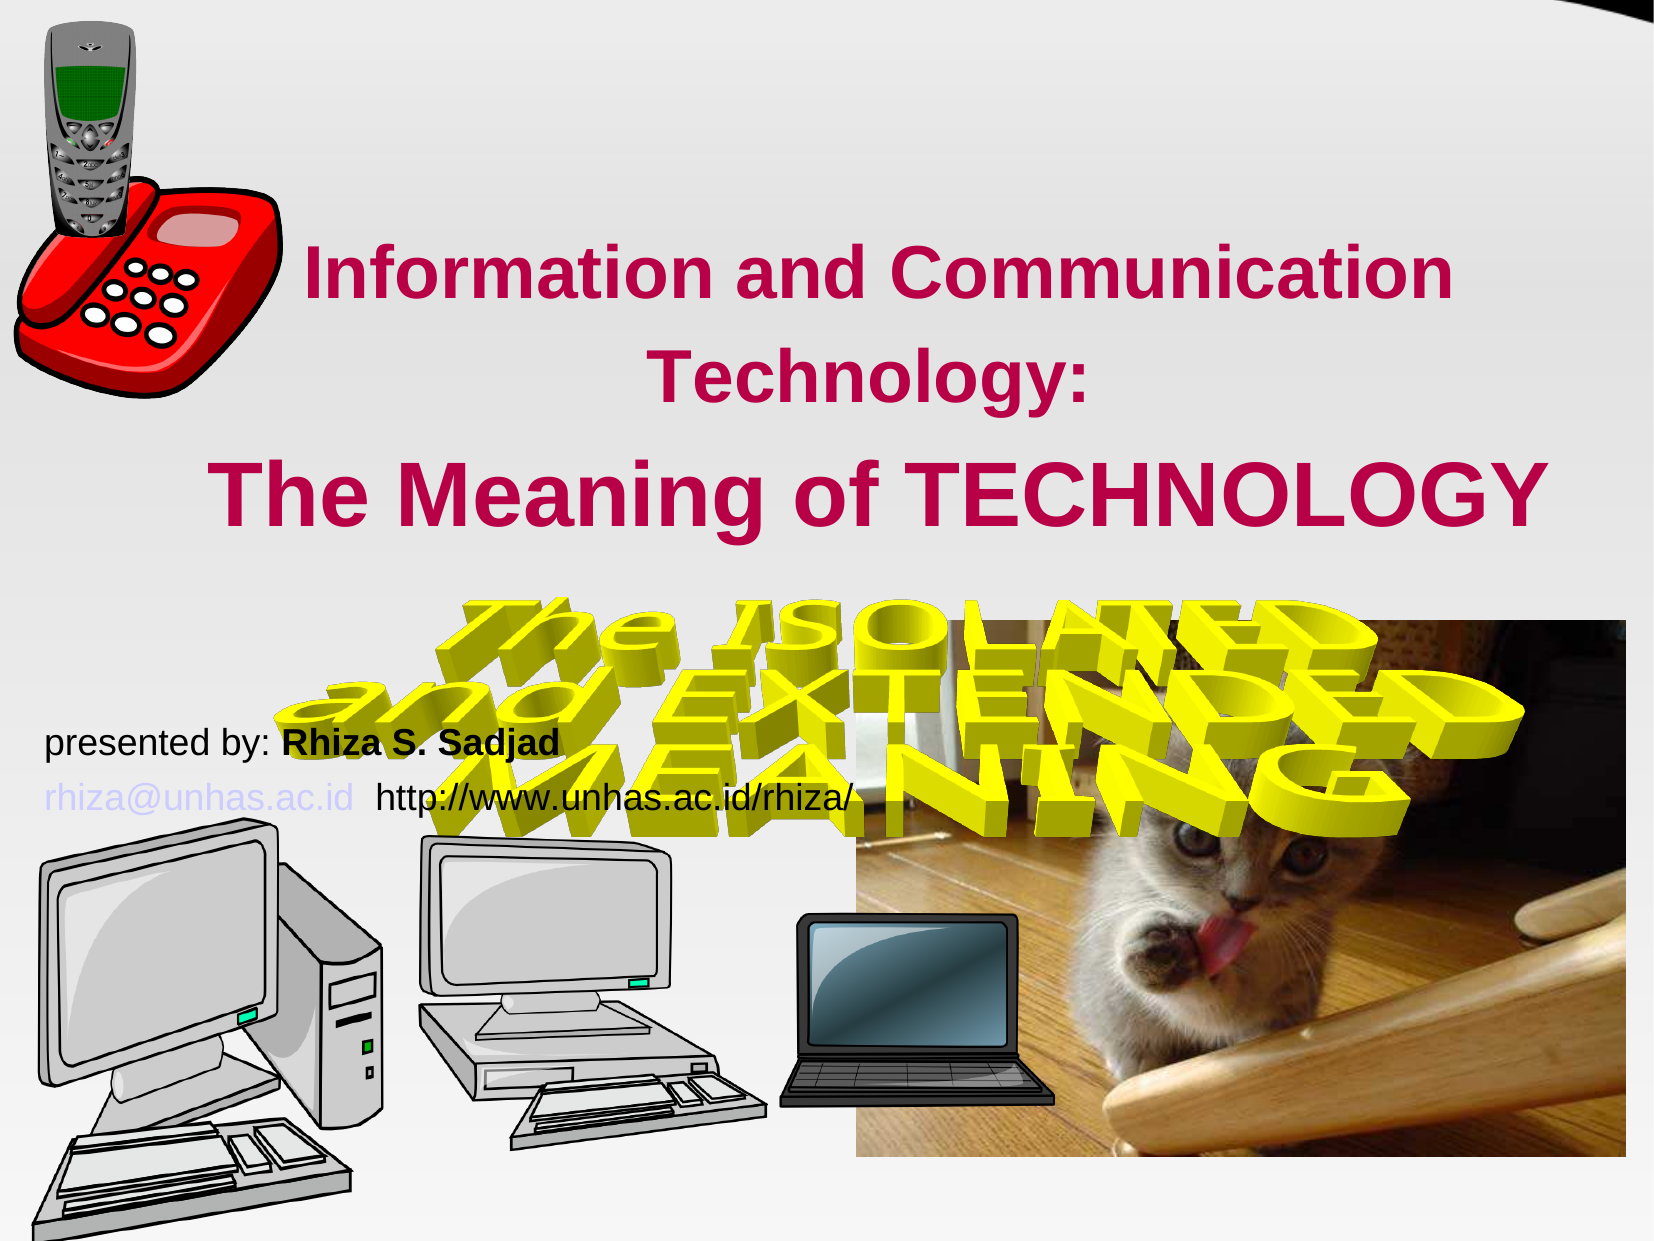

# Information and Communication Technology: The Meaning of TECHNOLOGY
The ISOLATED
and EXTENDED
MEANING
presented by: Rhiza S. Sadjad
rhiza@unhas.ac.id http://www.unhas.ac.id/rhiza/